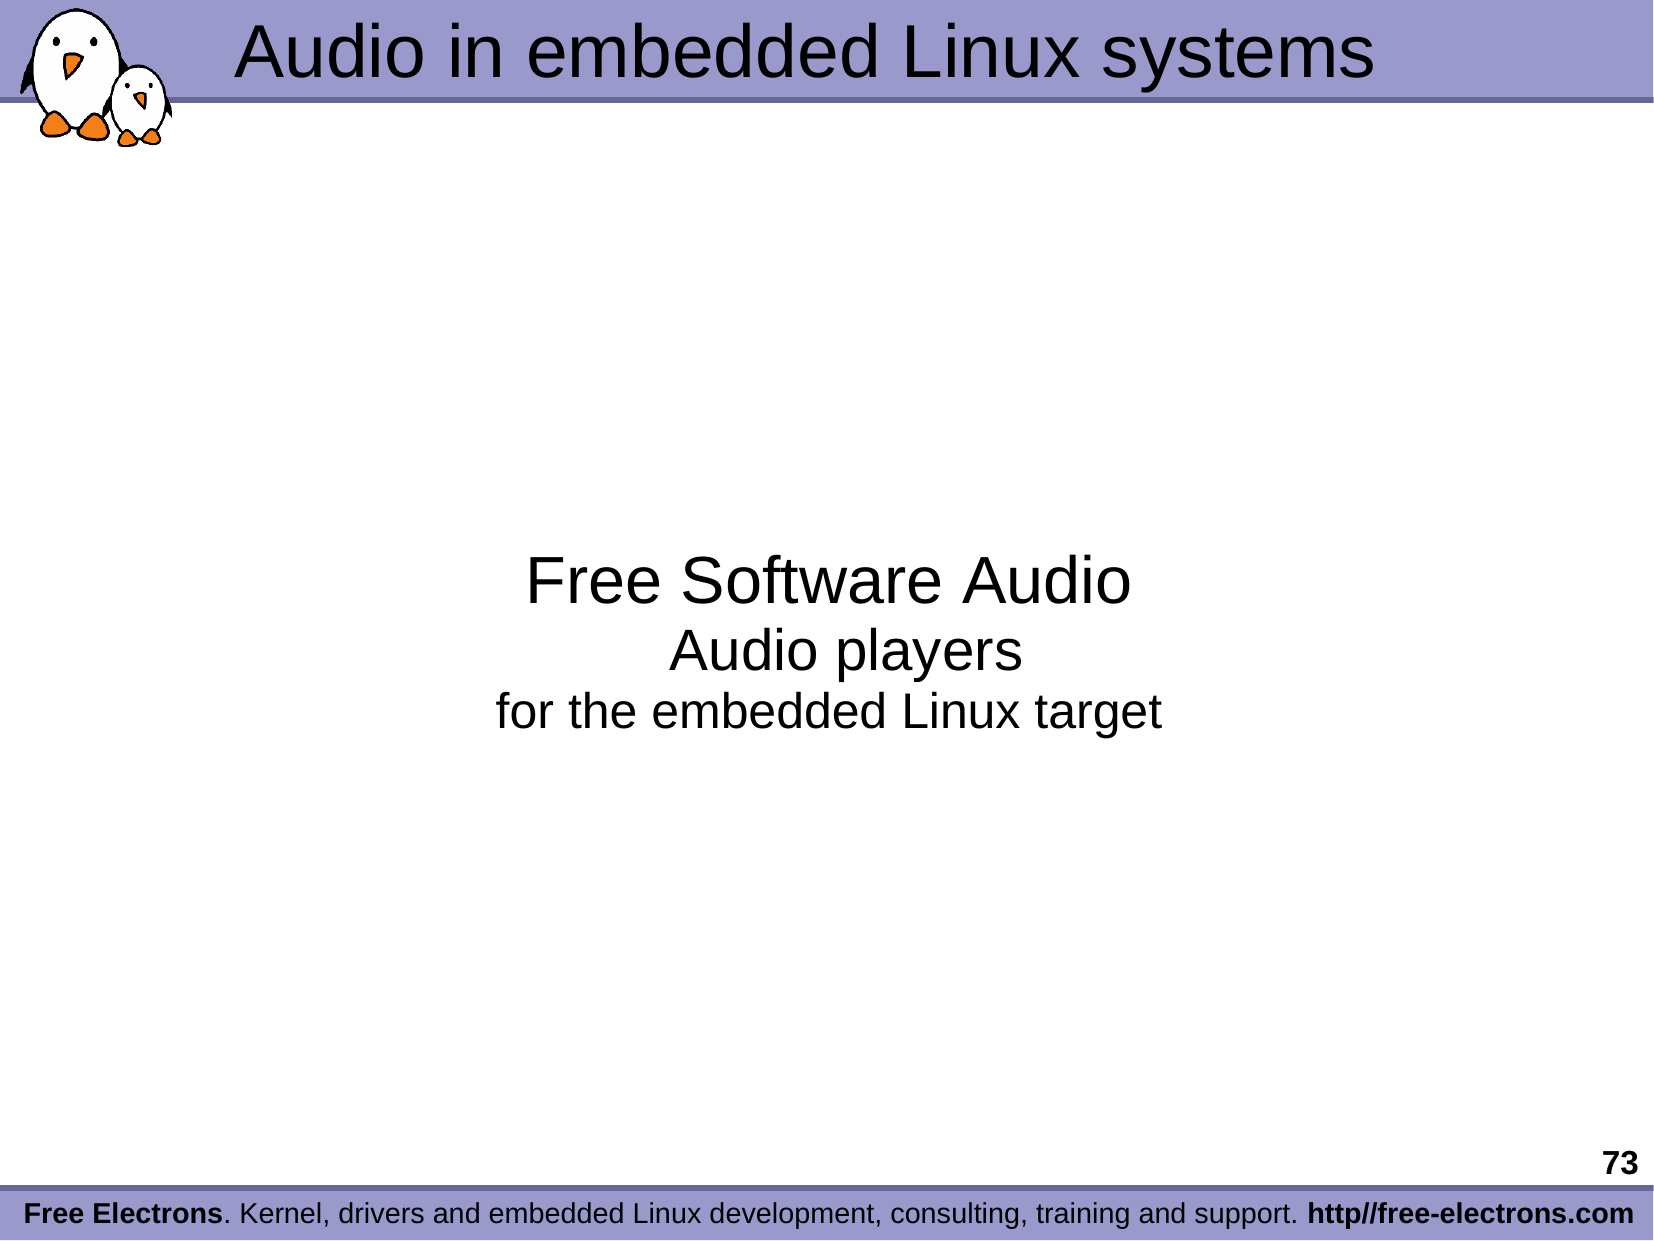

# Audio in embedded Linux systems
Free Software Audio
Audio players
for the embedded Linux target